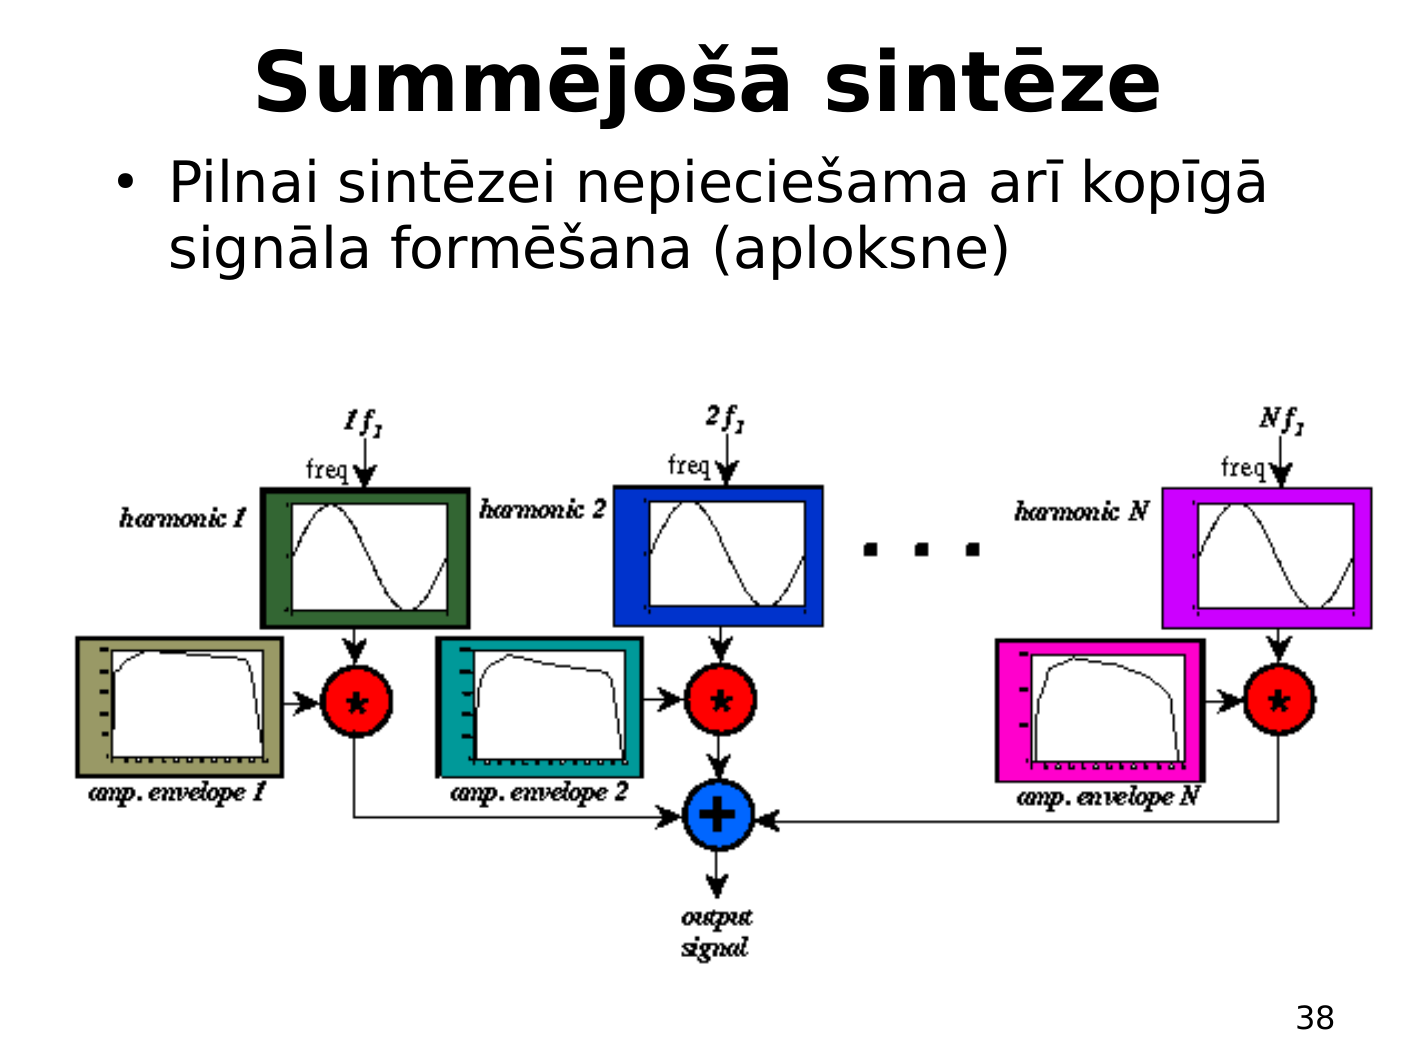

# Summējošā sintēze
Pilnai sintēzei nepieciešama arī kopīgā signāla formēšana (aploksne)